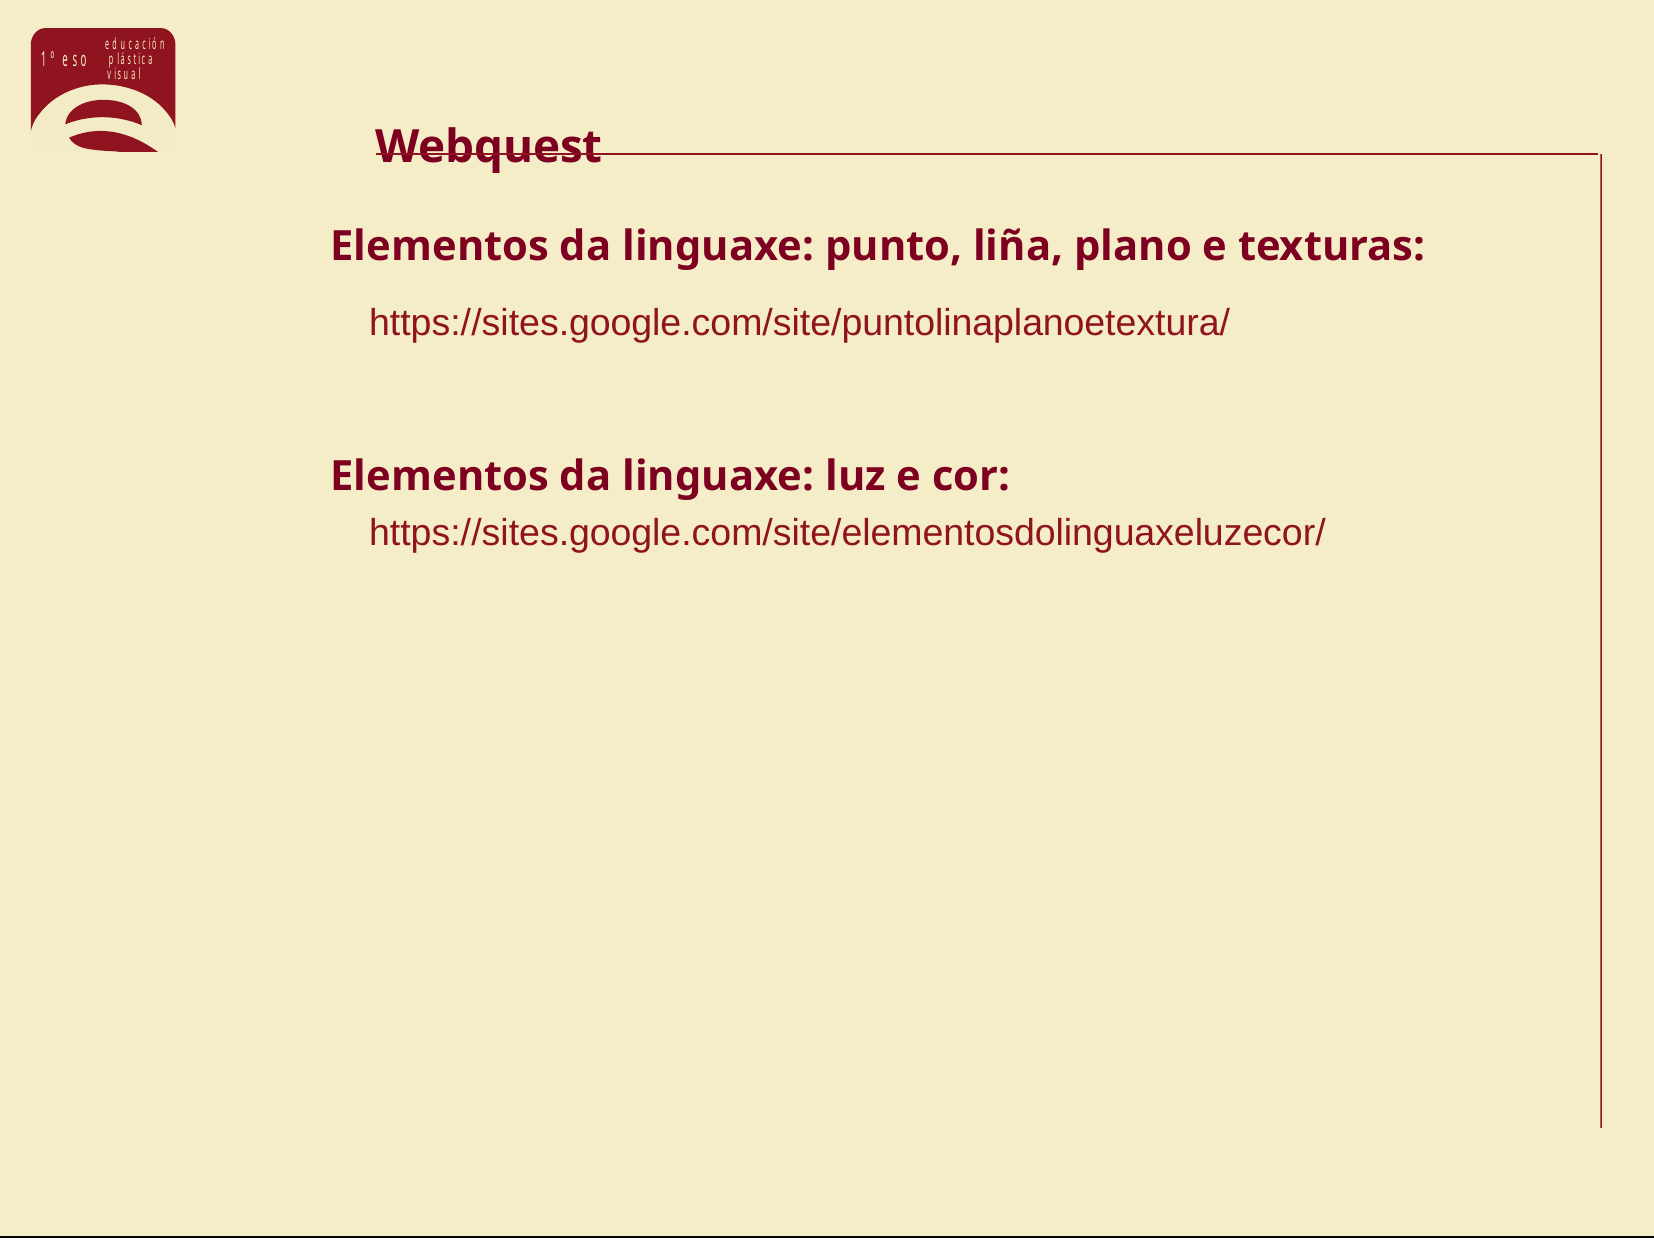

Webquest
		Elementos da linguaxe: punto, liña, plano e texturas:
		Elementos da linguaxe: luz e cor:
#
https://sites.google.com/site/puntolinaplanoetextura/
https://sites.google.com/site/elementosdolinguaxeluzecor/